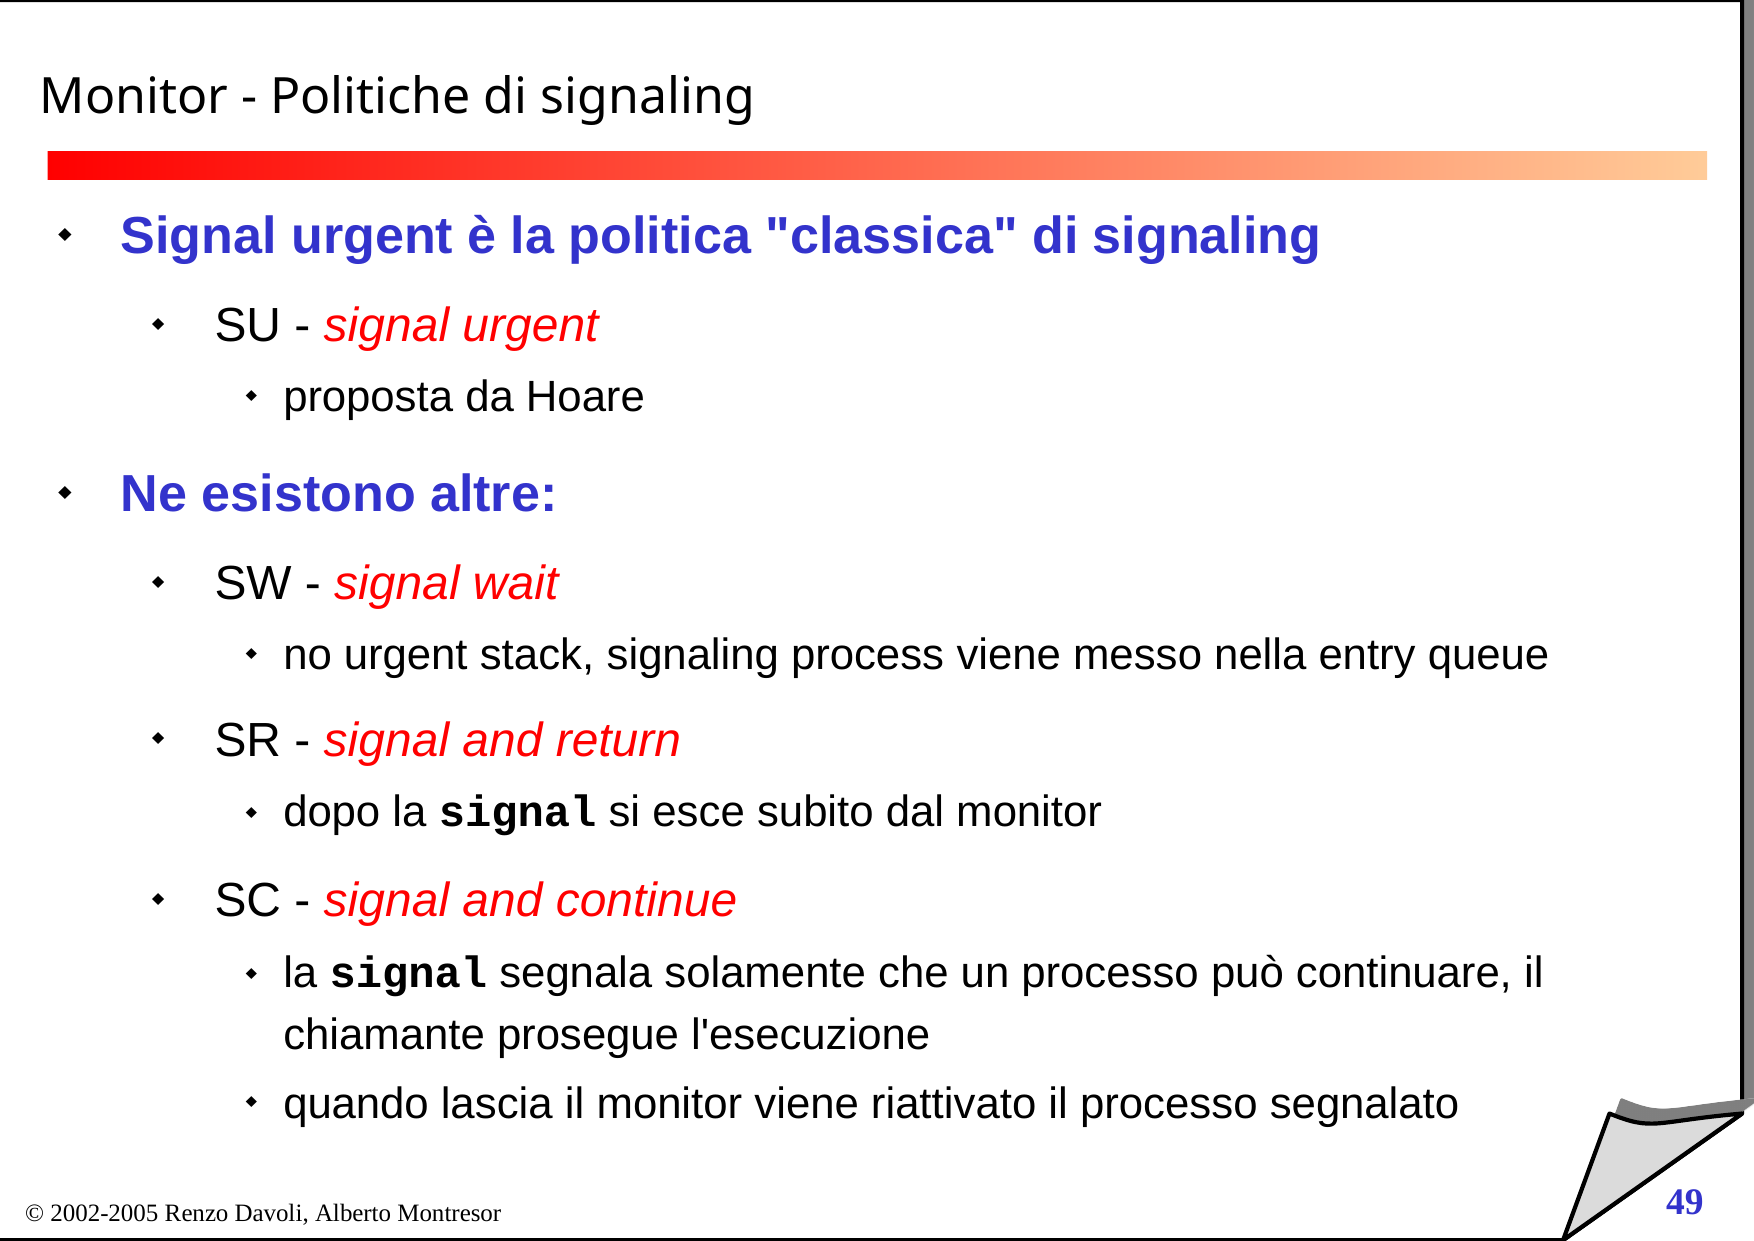

# Monitor - Politiche di signaling
Signal urgent è la politica "classica" di signaling
SU - signal urgent
proposta da Hoare
Ne esistono altre:
SW - signal wait
no urgent stack, signaling process viene messo nella entry queue
SR - signal and return
dopo la signal si esce subito dal monitor
SC - signal and continue
la signal segnala solamente che un processo può continuare, il chiamante prosegue l'esecuzione
quando lascia il monitor viene riattivato il processo segnalato